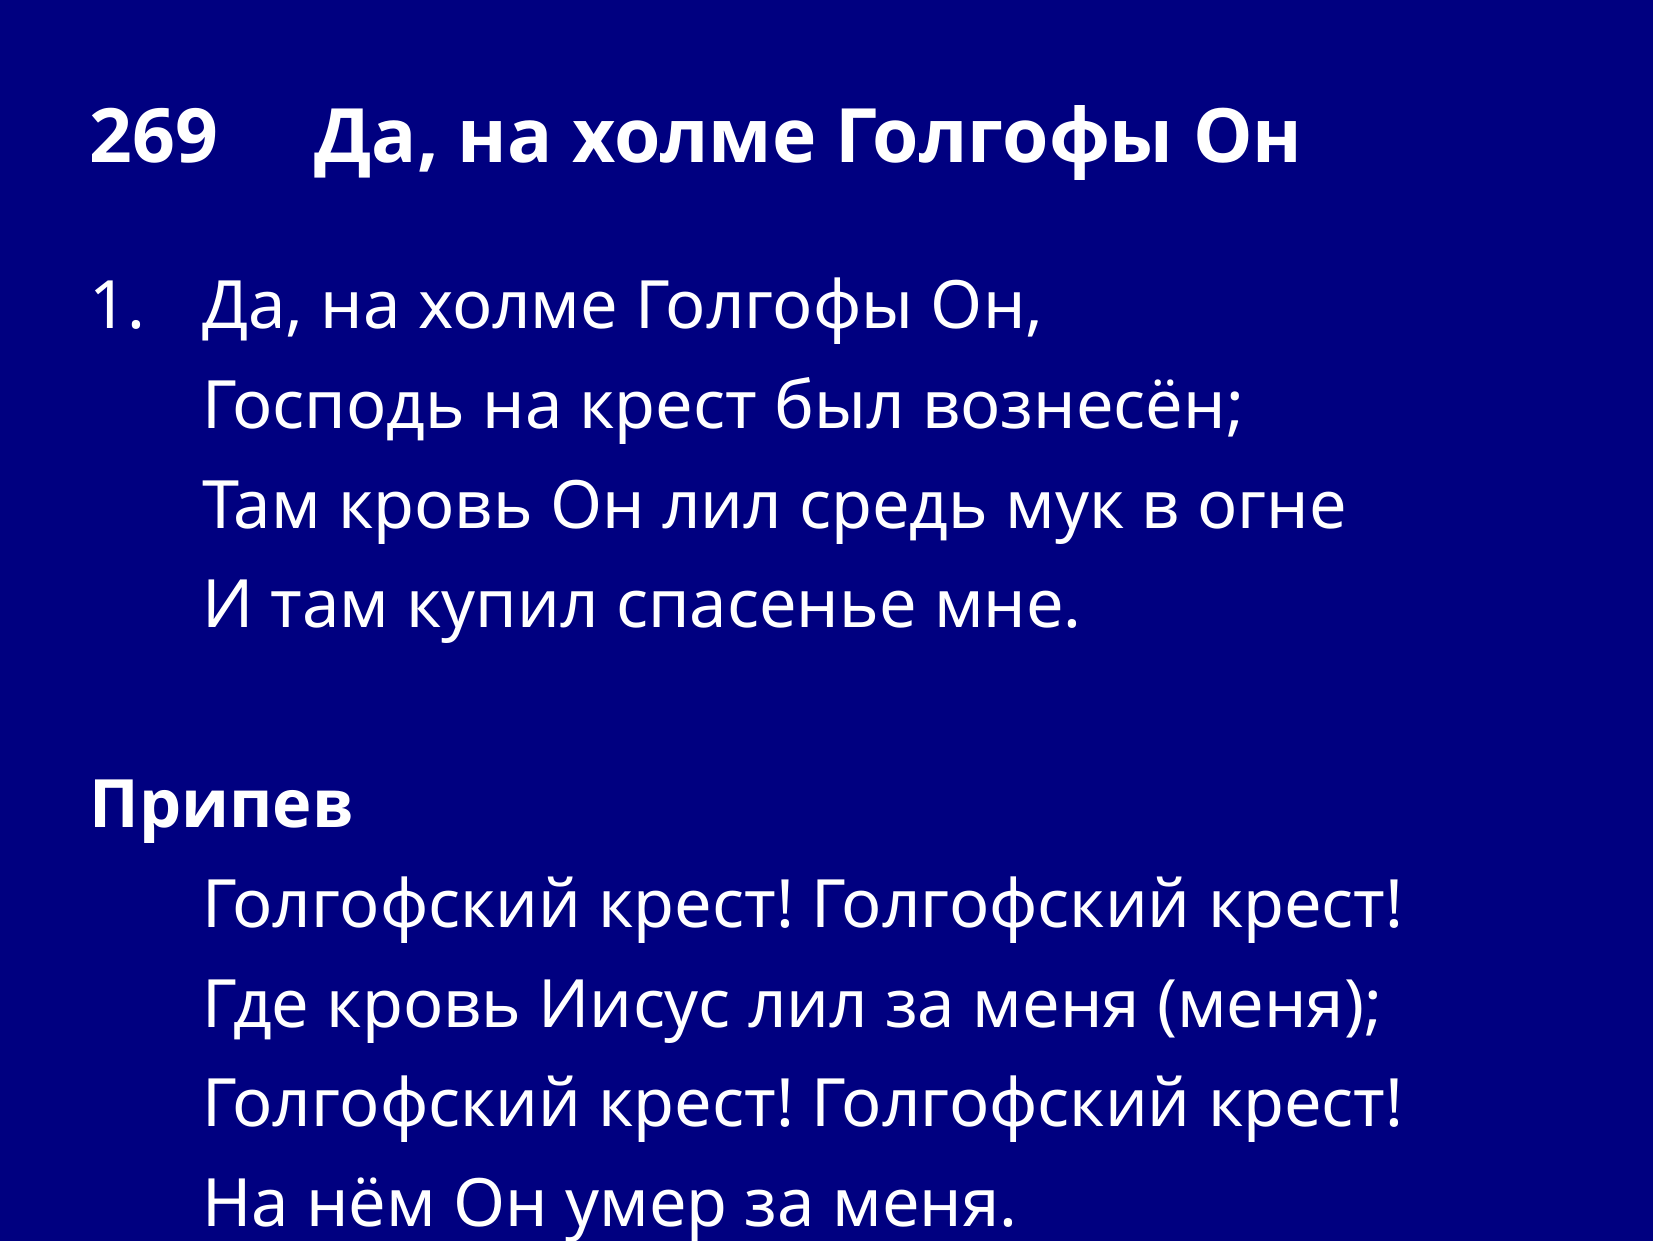

269	Да, на холме Голгофы Он
1.	Да, на холме Голгофы Он,
	Господь на крест был вознесён;
	Там кровь Он лил средь мук в огне
	И там купил спасенье мне.
Припев
	Голгофский крест! Голгофский крест!
	Где кровь Иисус лил за меня (меня);
	Голгофский крест! Голгофский крест!
	На нём Он умер за меня.